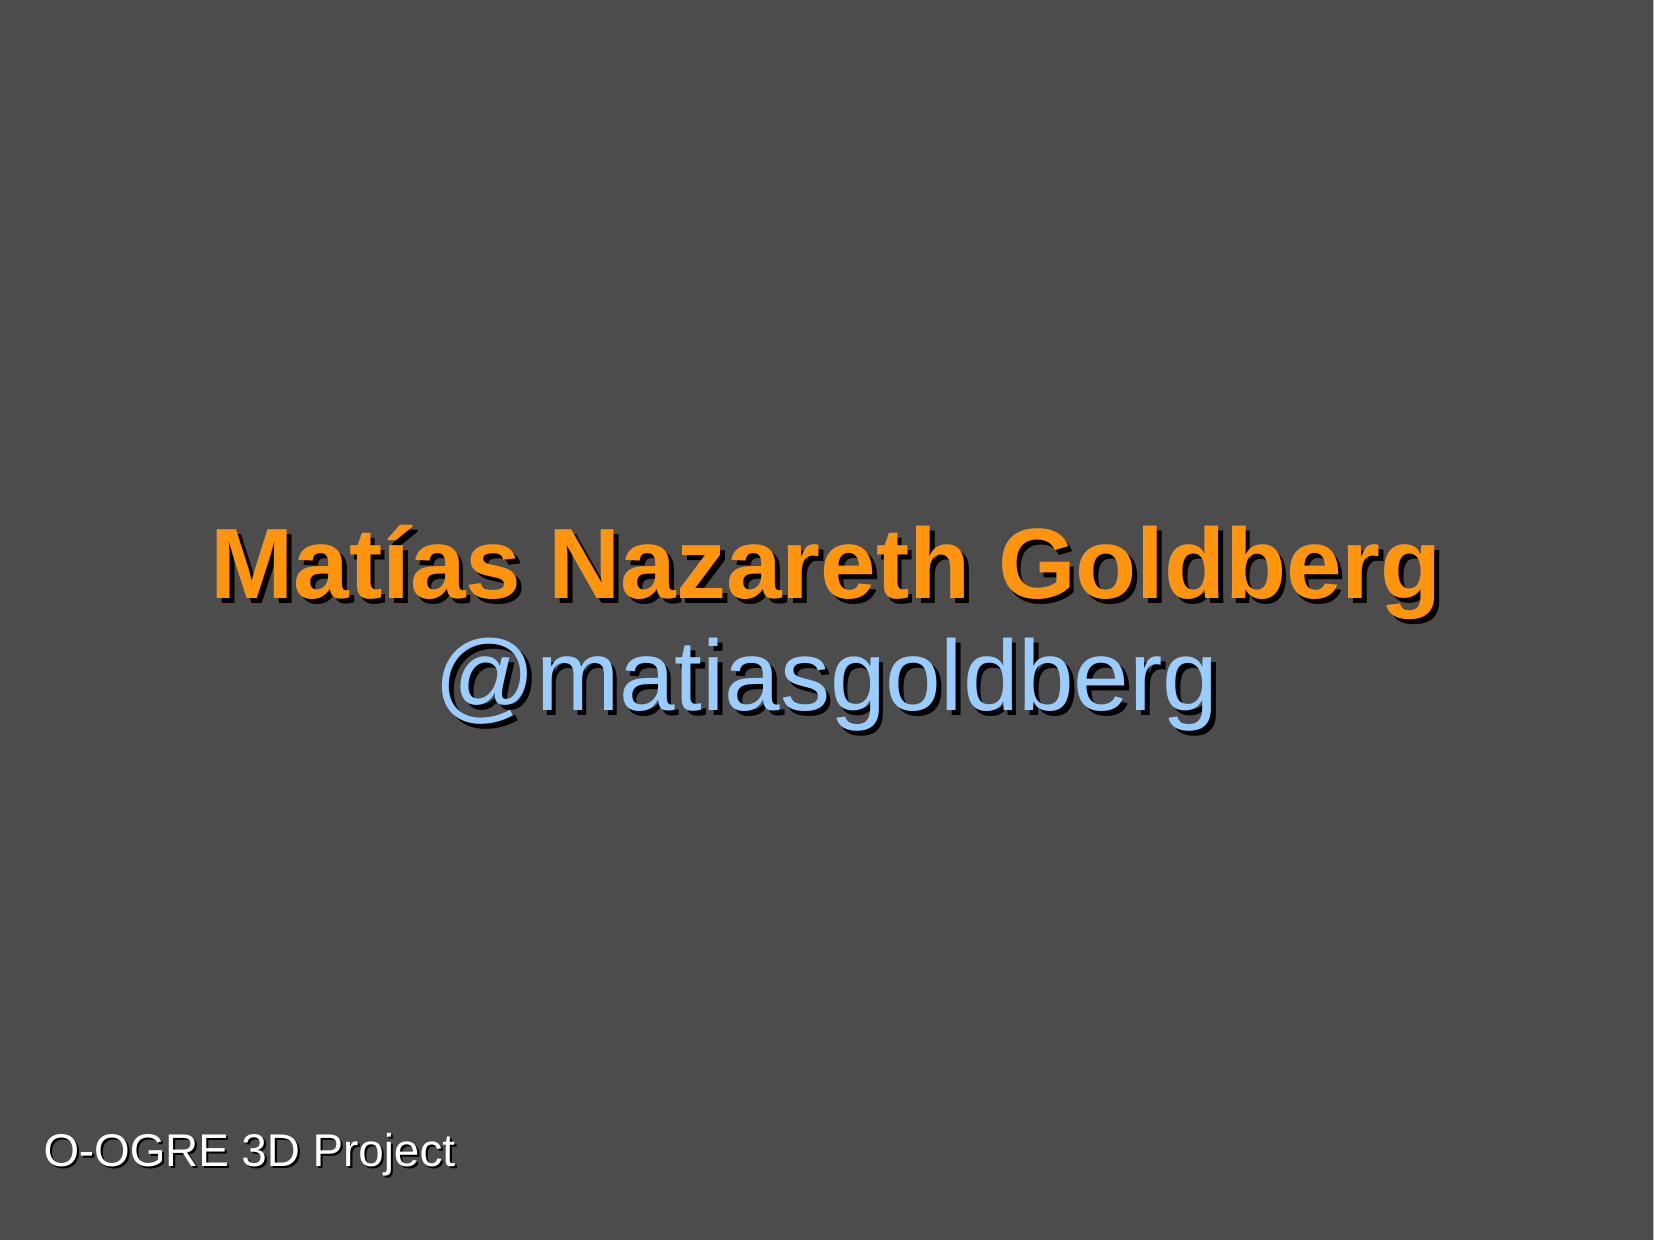

# Matías Nazareth Goldberg @matiasgoldberg
O-OGRE 3D Project